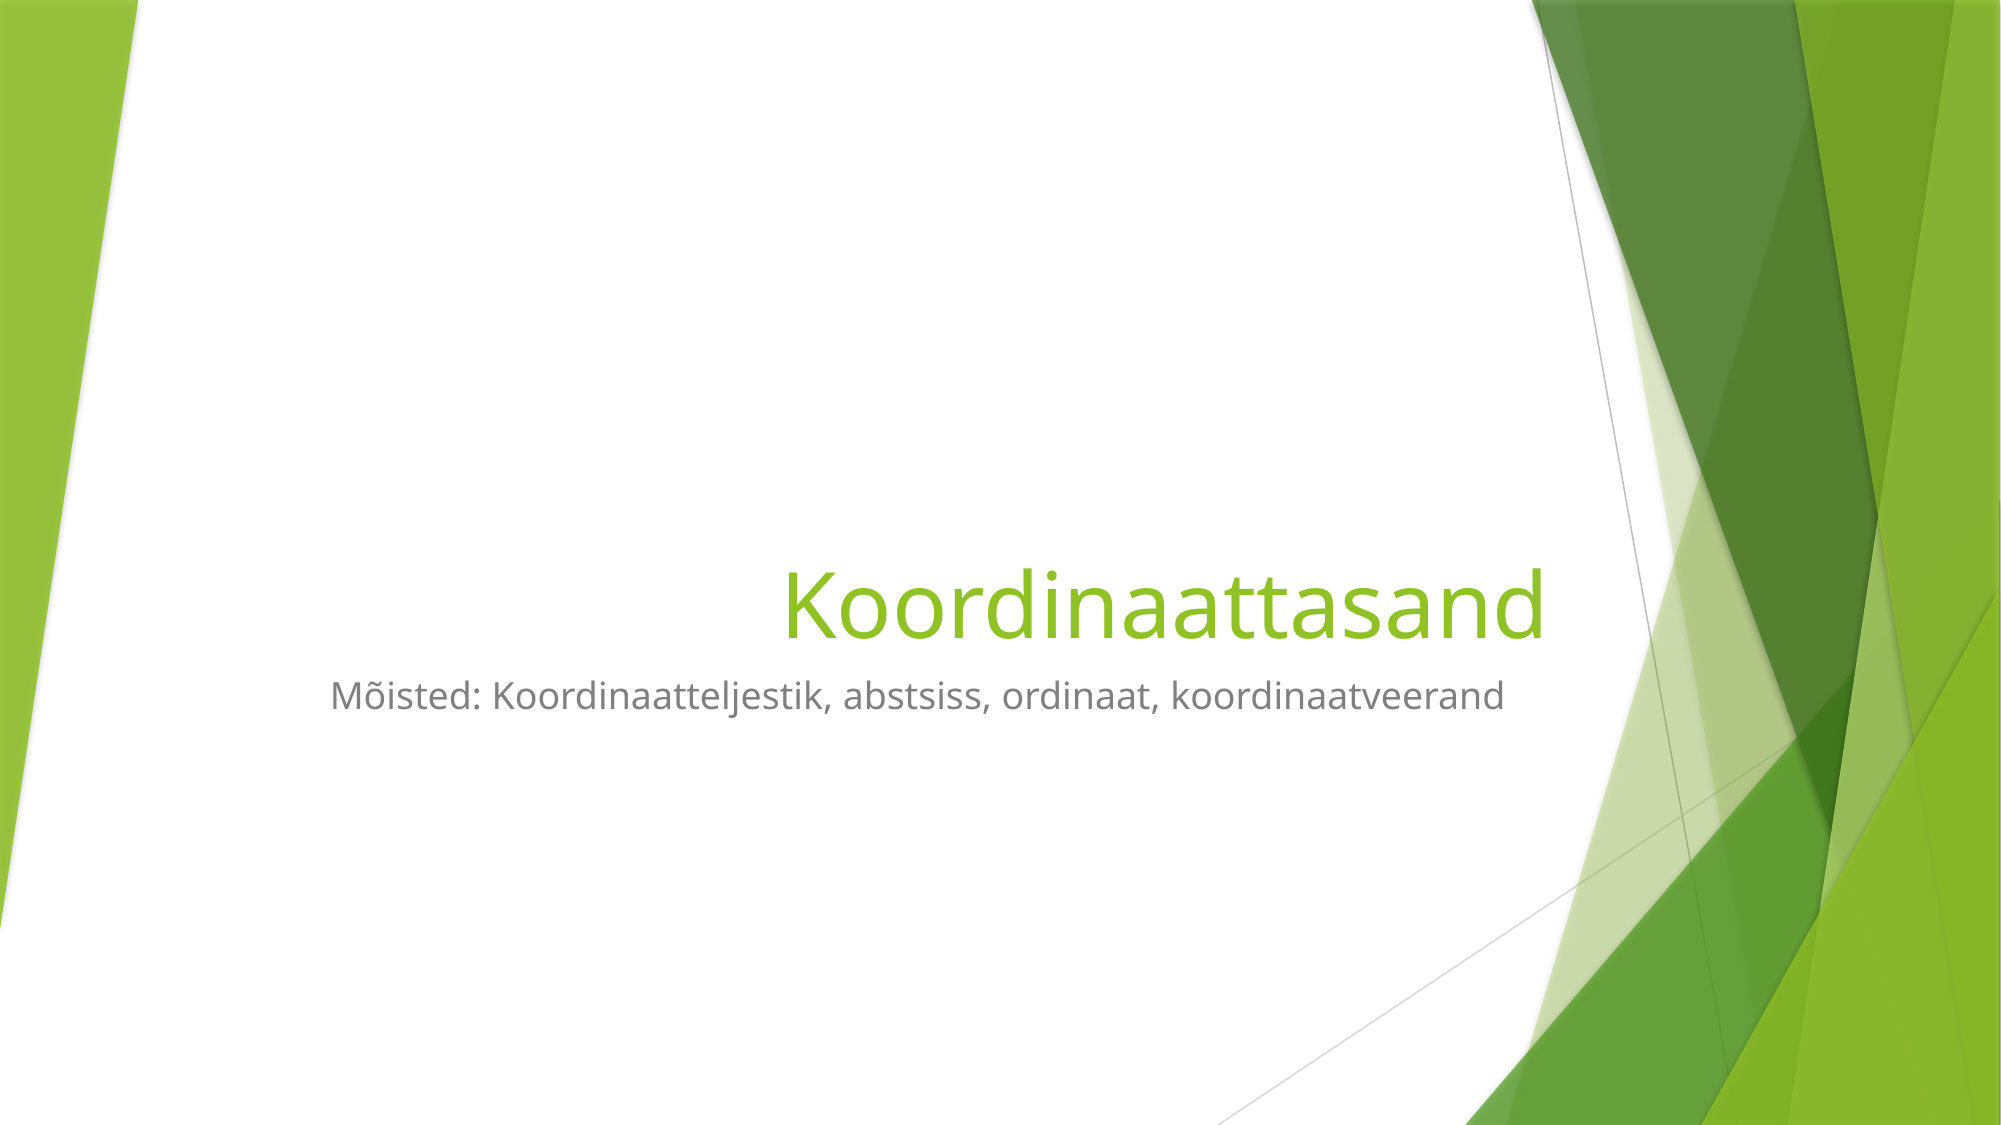

# Koordinaattasand
Mõisted: Koordinaatteljestik, abstsiss, ordinaat, koordinaatveerand